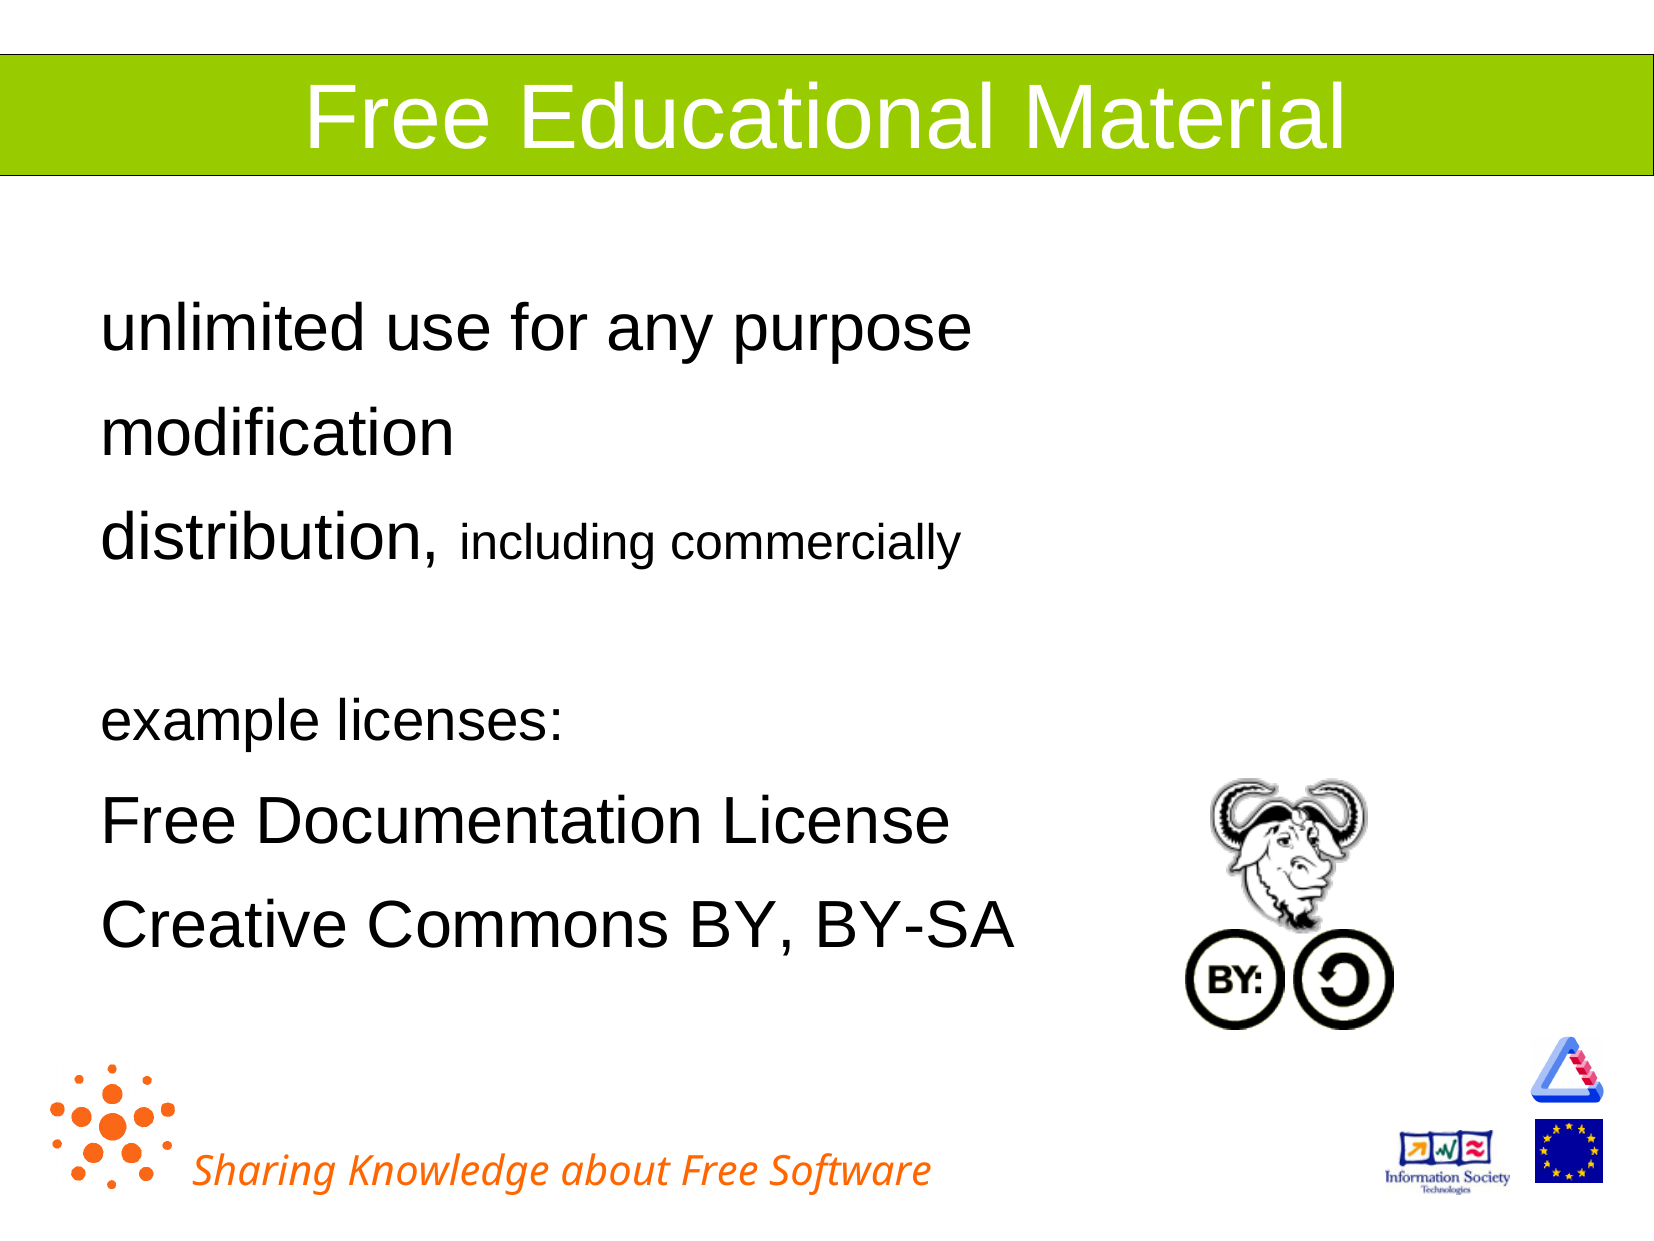

# Free Educational Material
unlimited use for any purpose
modification
distribution, including commercially
example licenses:
Free Documentation License
Creative Commons BY, BY-SA